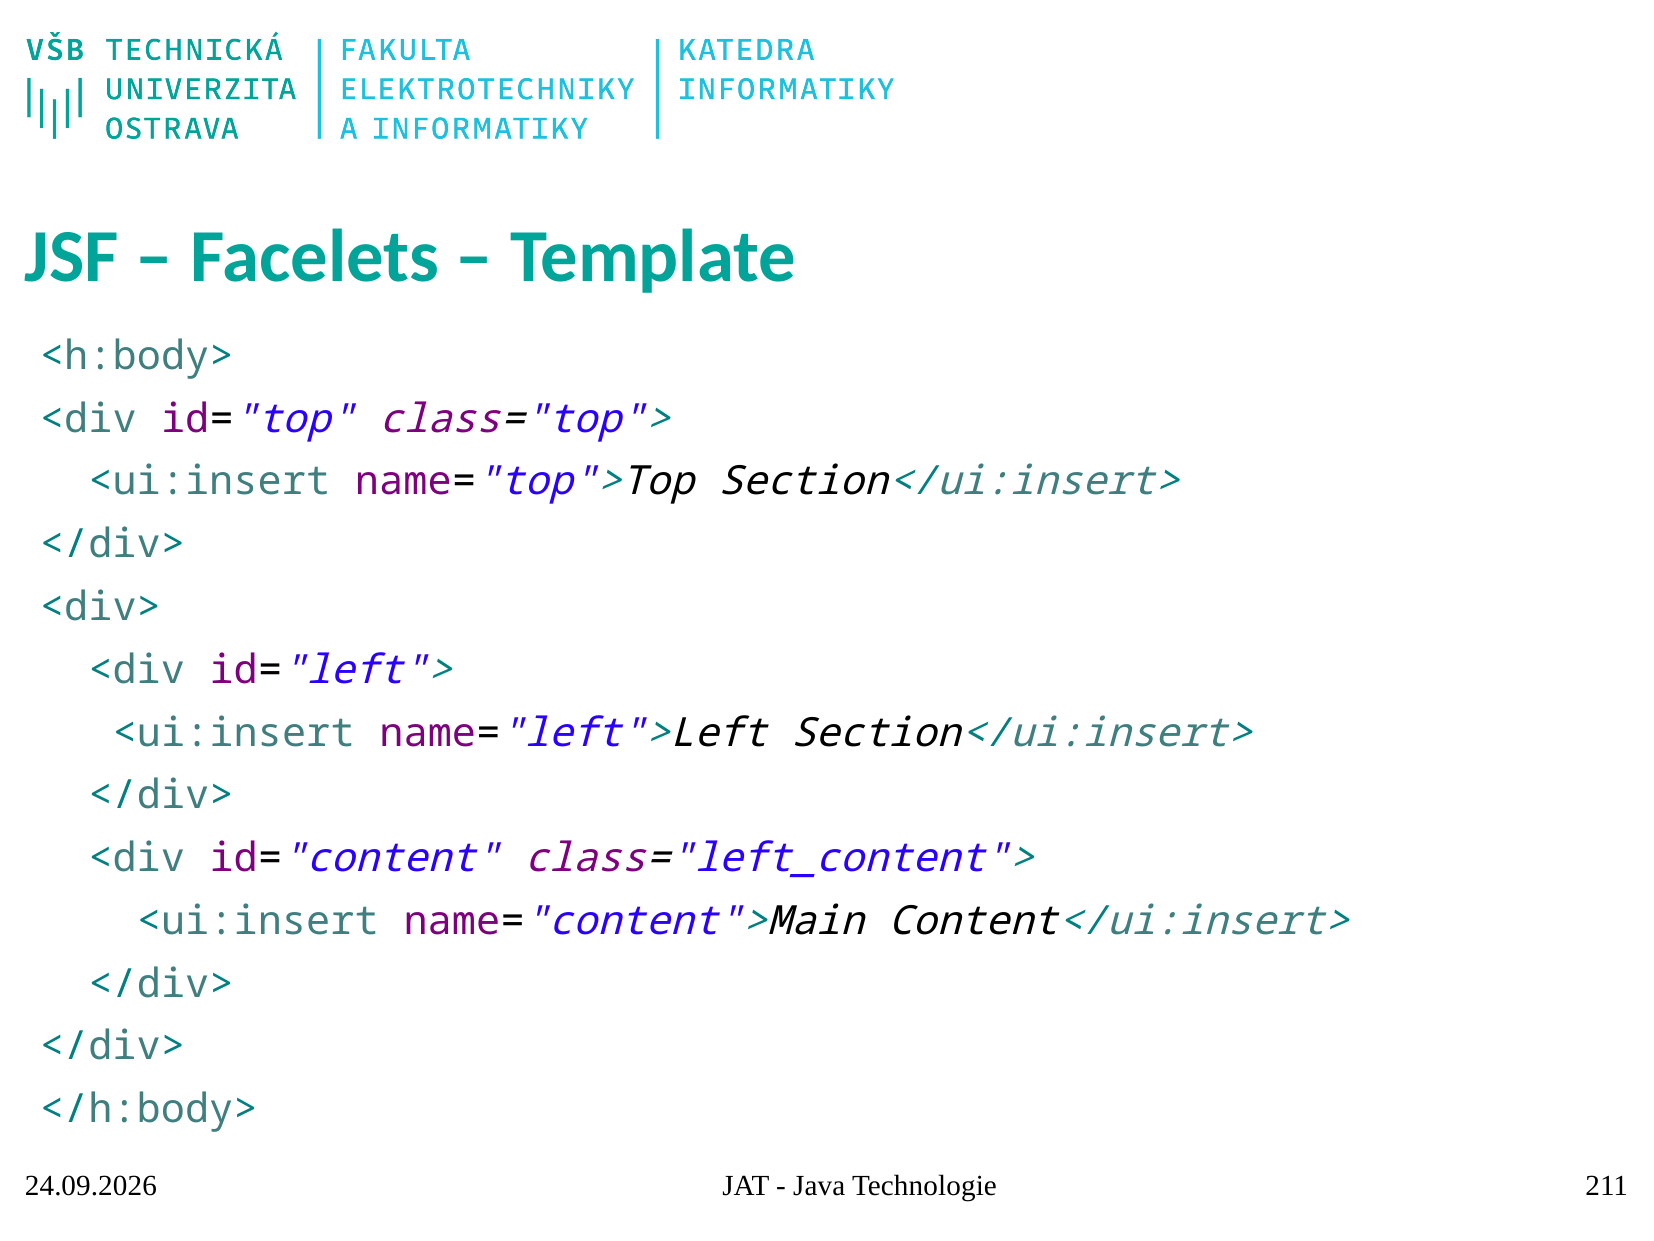

JSF – Facelets – Template
# <h:body>
<div id="top" class="top">
 <ui:insert name="top">Top Section</ui:insert>
</div>
<div>
 <div id="left">
 <ui:insert name="left">Left Section</ui:insert>
 </div>
 <div id="content" class="left_content">
 <ui:insert name="content">Main Content</ui:insert>
 </div>
</div>
</h:body>
JAT - Java Technologie
211